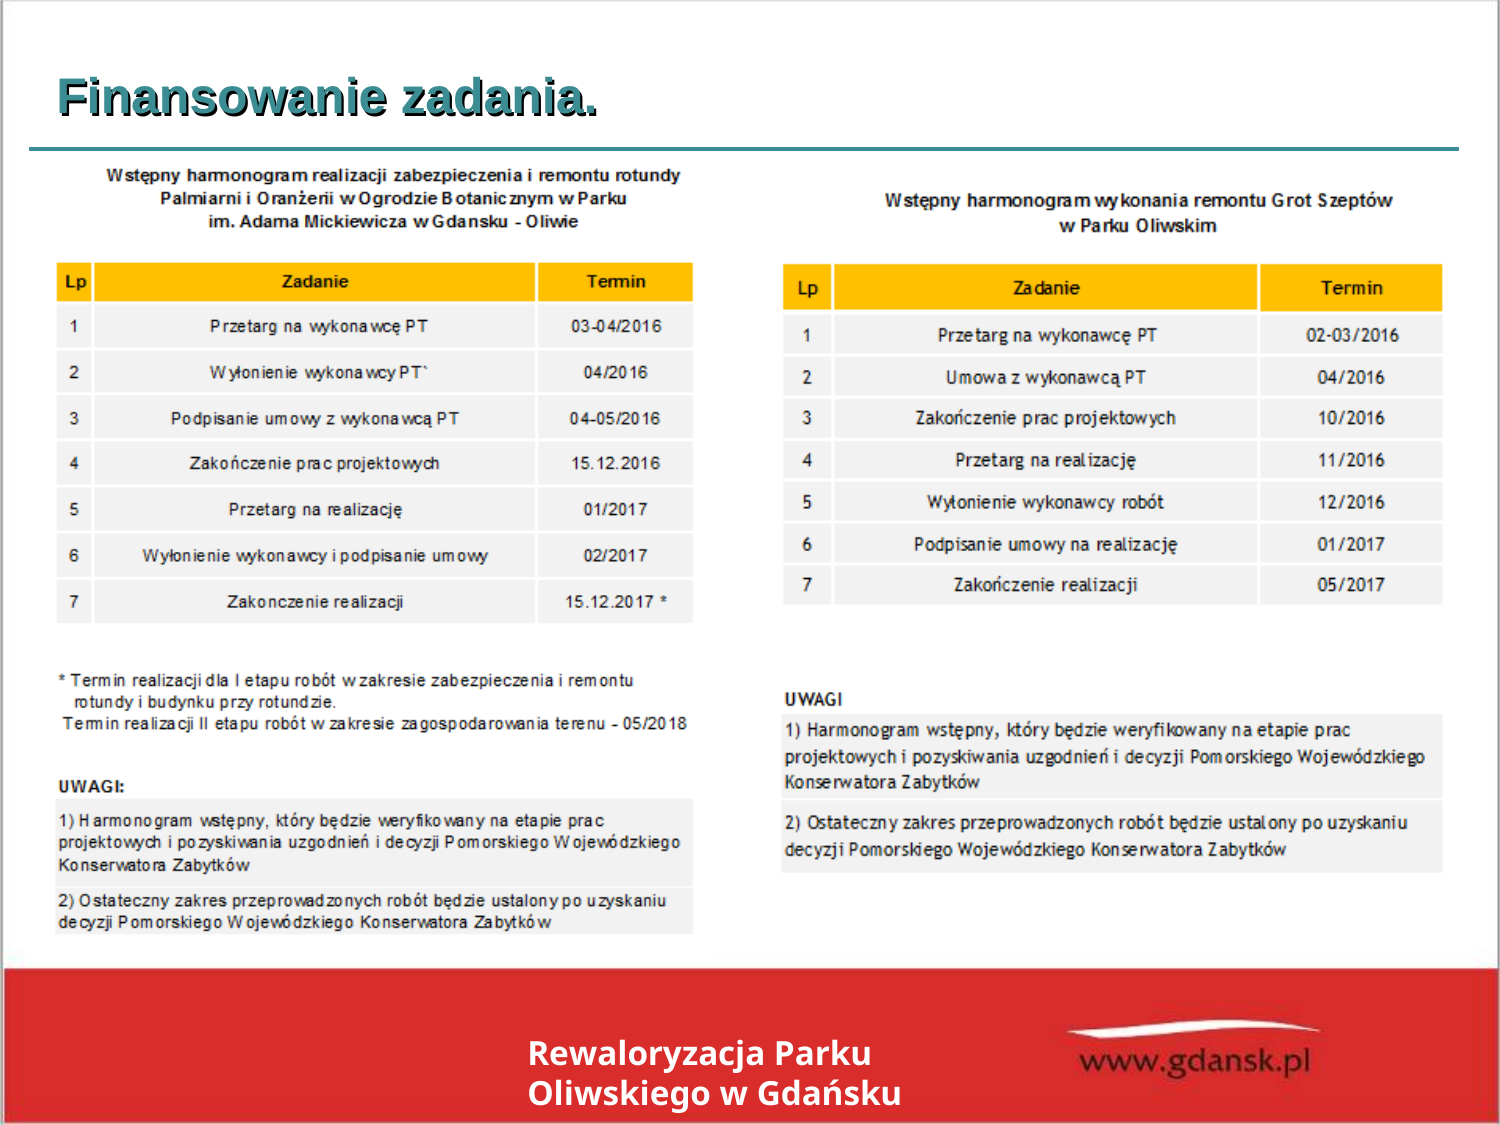

# Finansowanie zadania.
Rewaloryzacja Parku Oliwskiego w Gdańsku